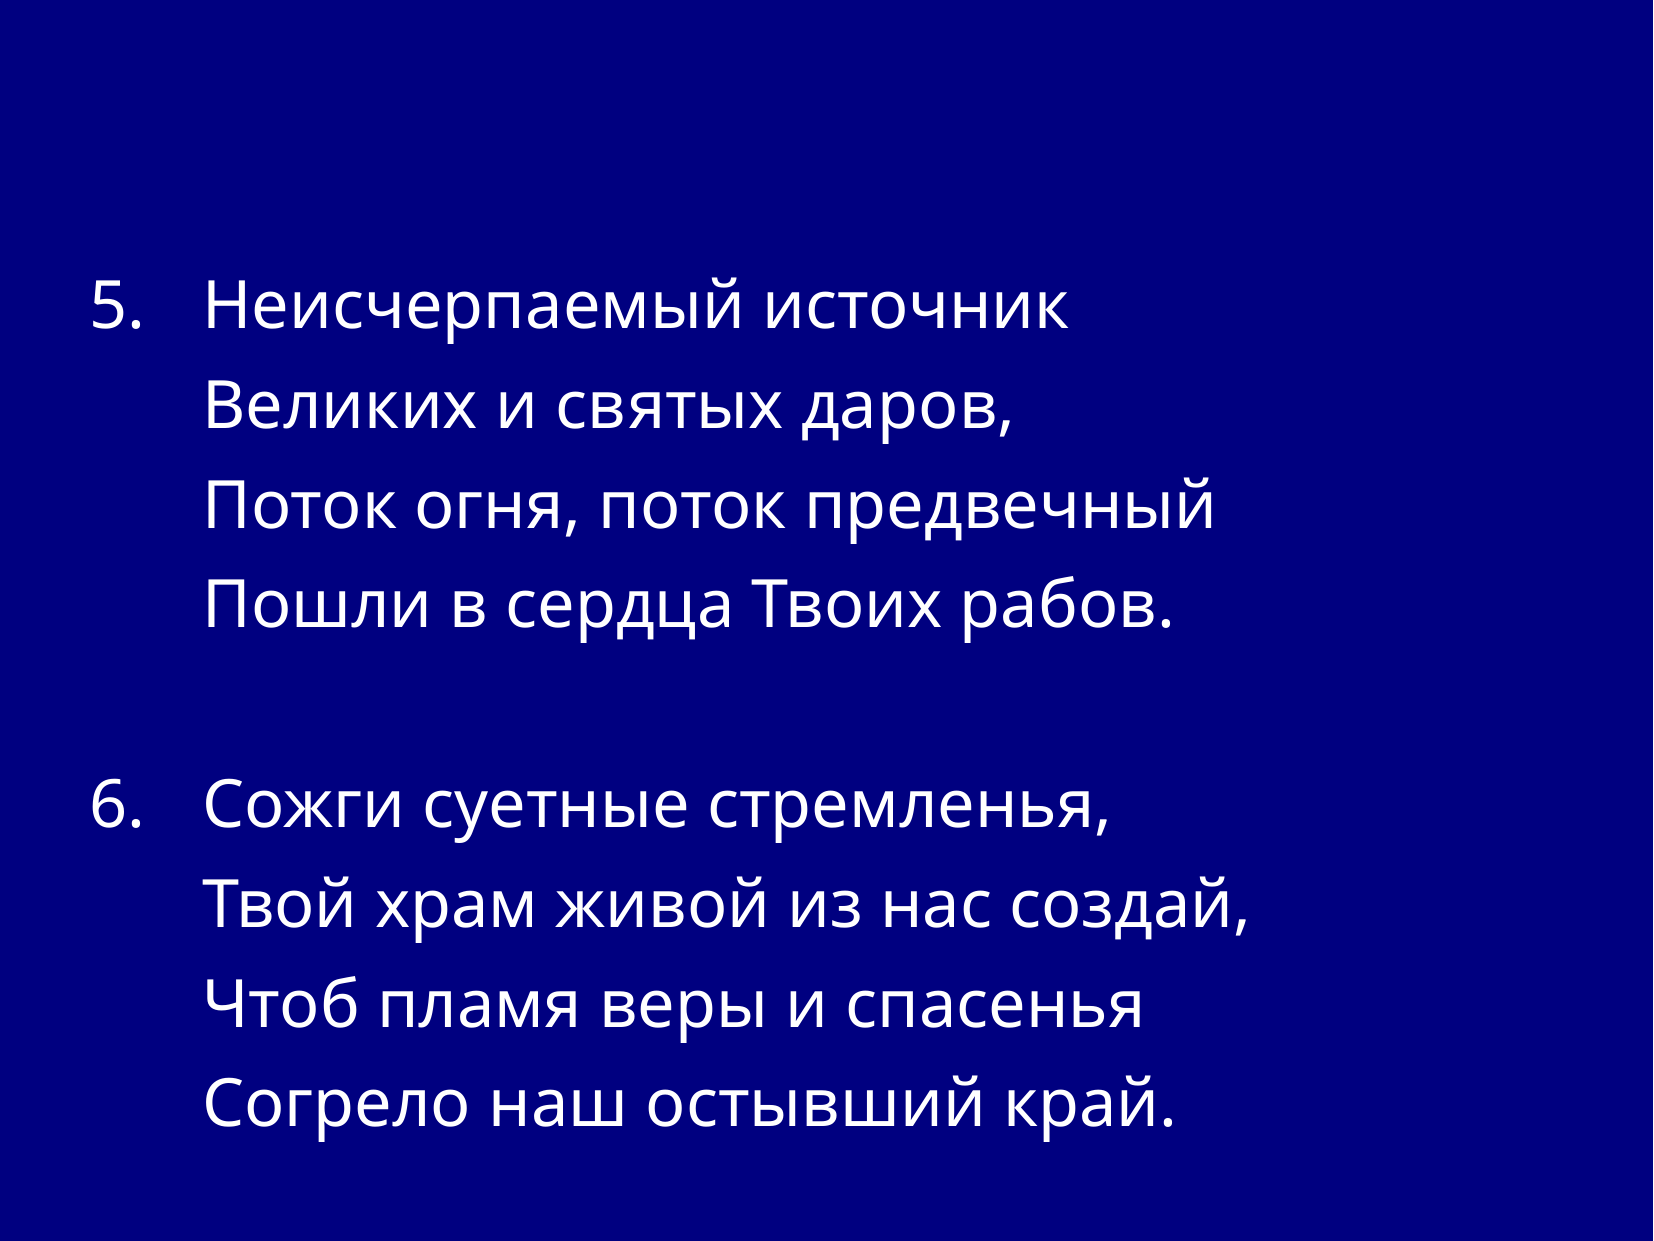

5.	Неисчерпаемый источник
	Великих и святых даров,
	Поток огня, поток предвечный
	Пошли в сердца Твоих рабов.
6.	Сожги суетные стремленья,
	Твой храм живой из нас создай,
	Чтоб пламя веры и спасенья
	Согрело наш остывший край.